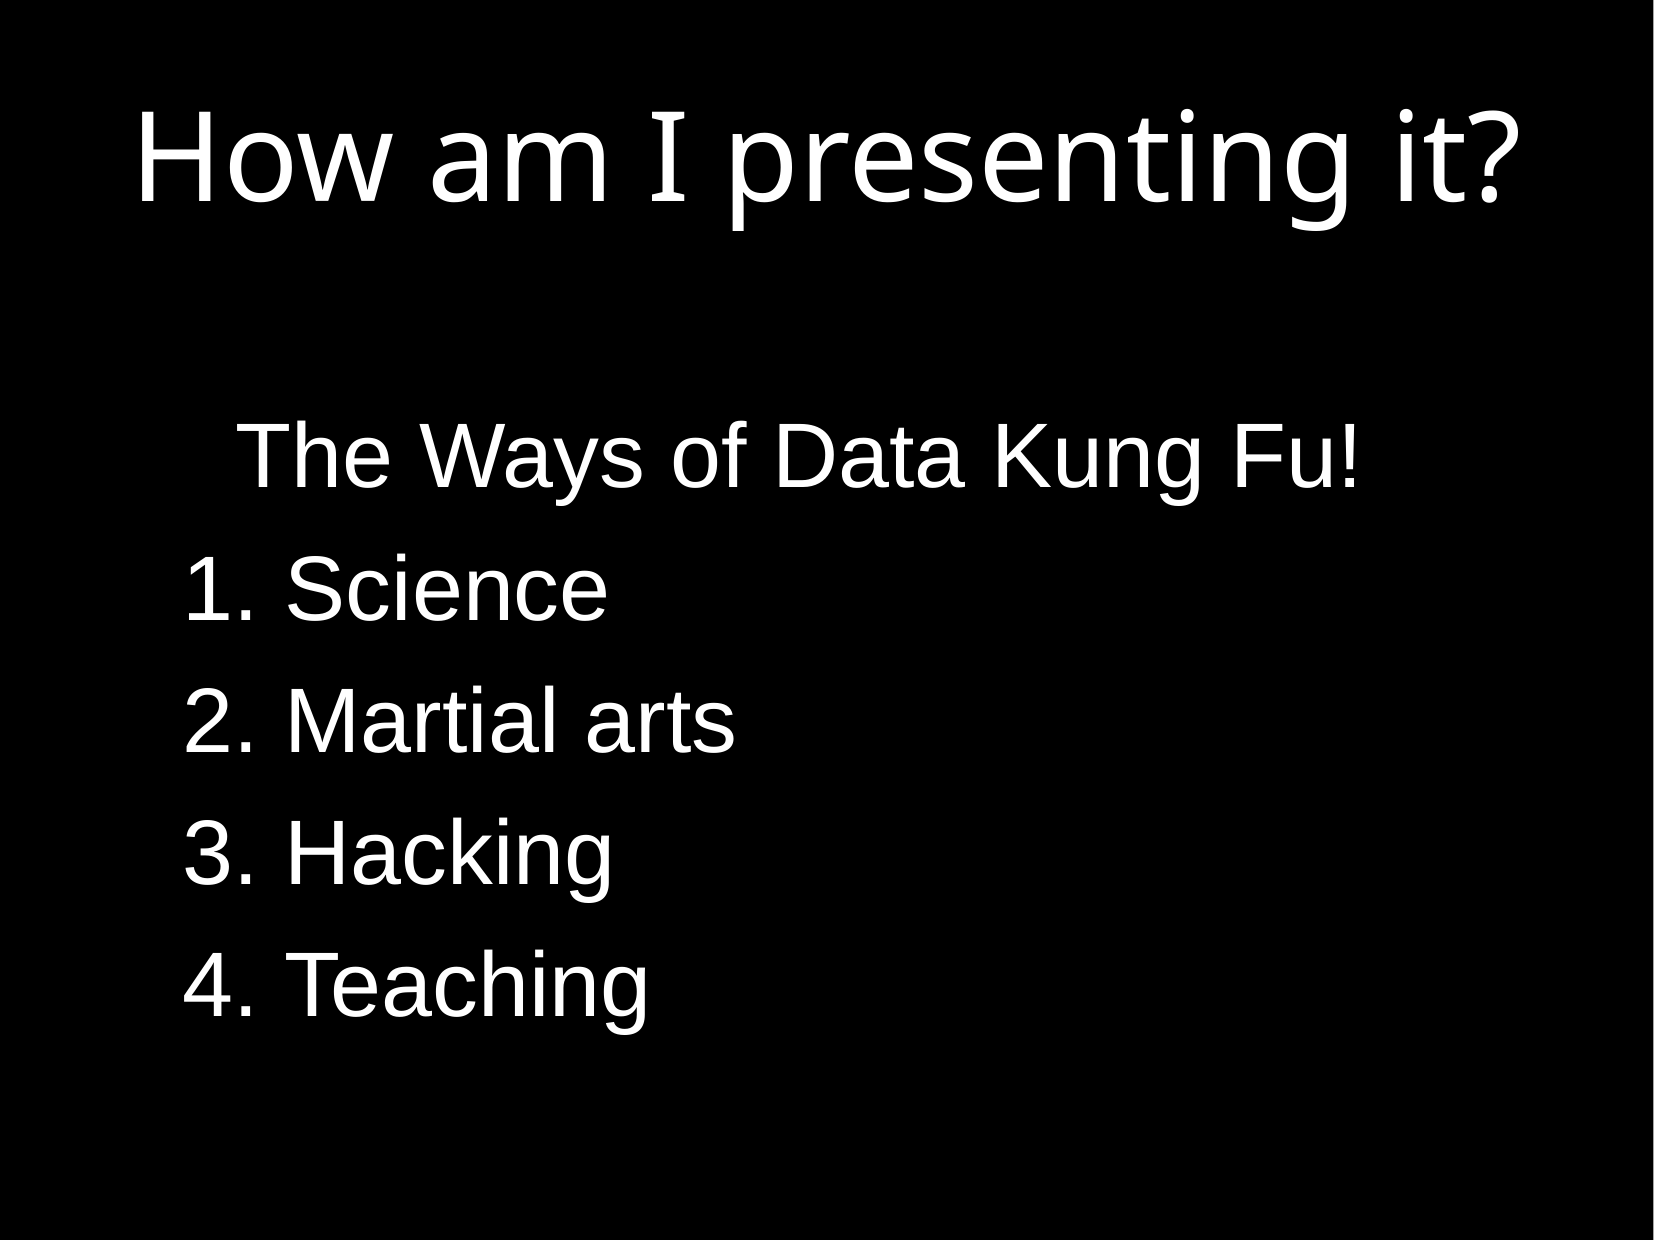

# How am I presenting it?
The Ways of Data Kung Fu!
 Science
 Martial arts
 Hacking
 Teaching